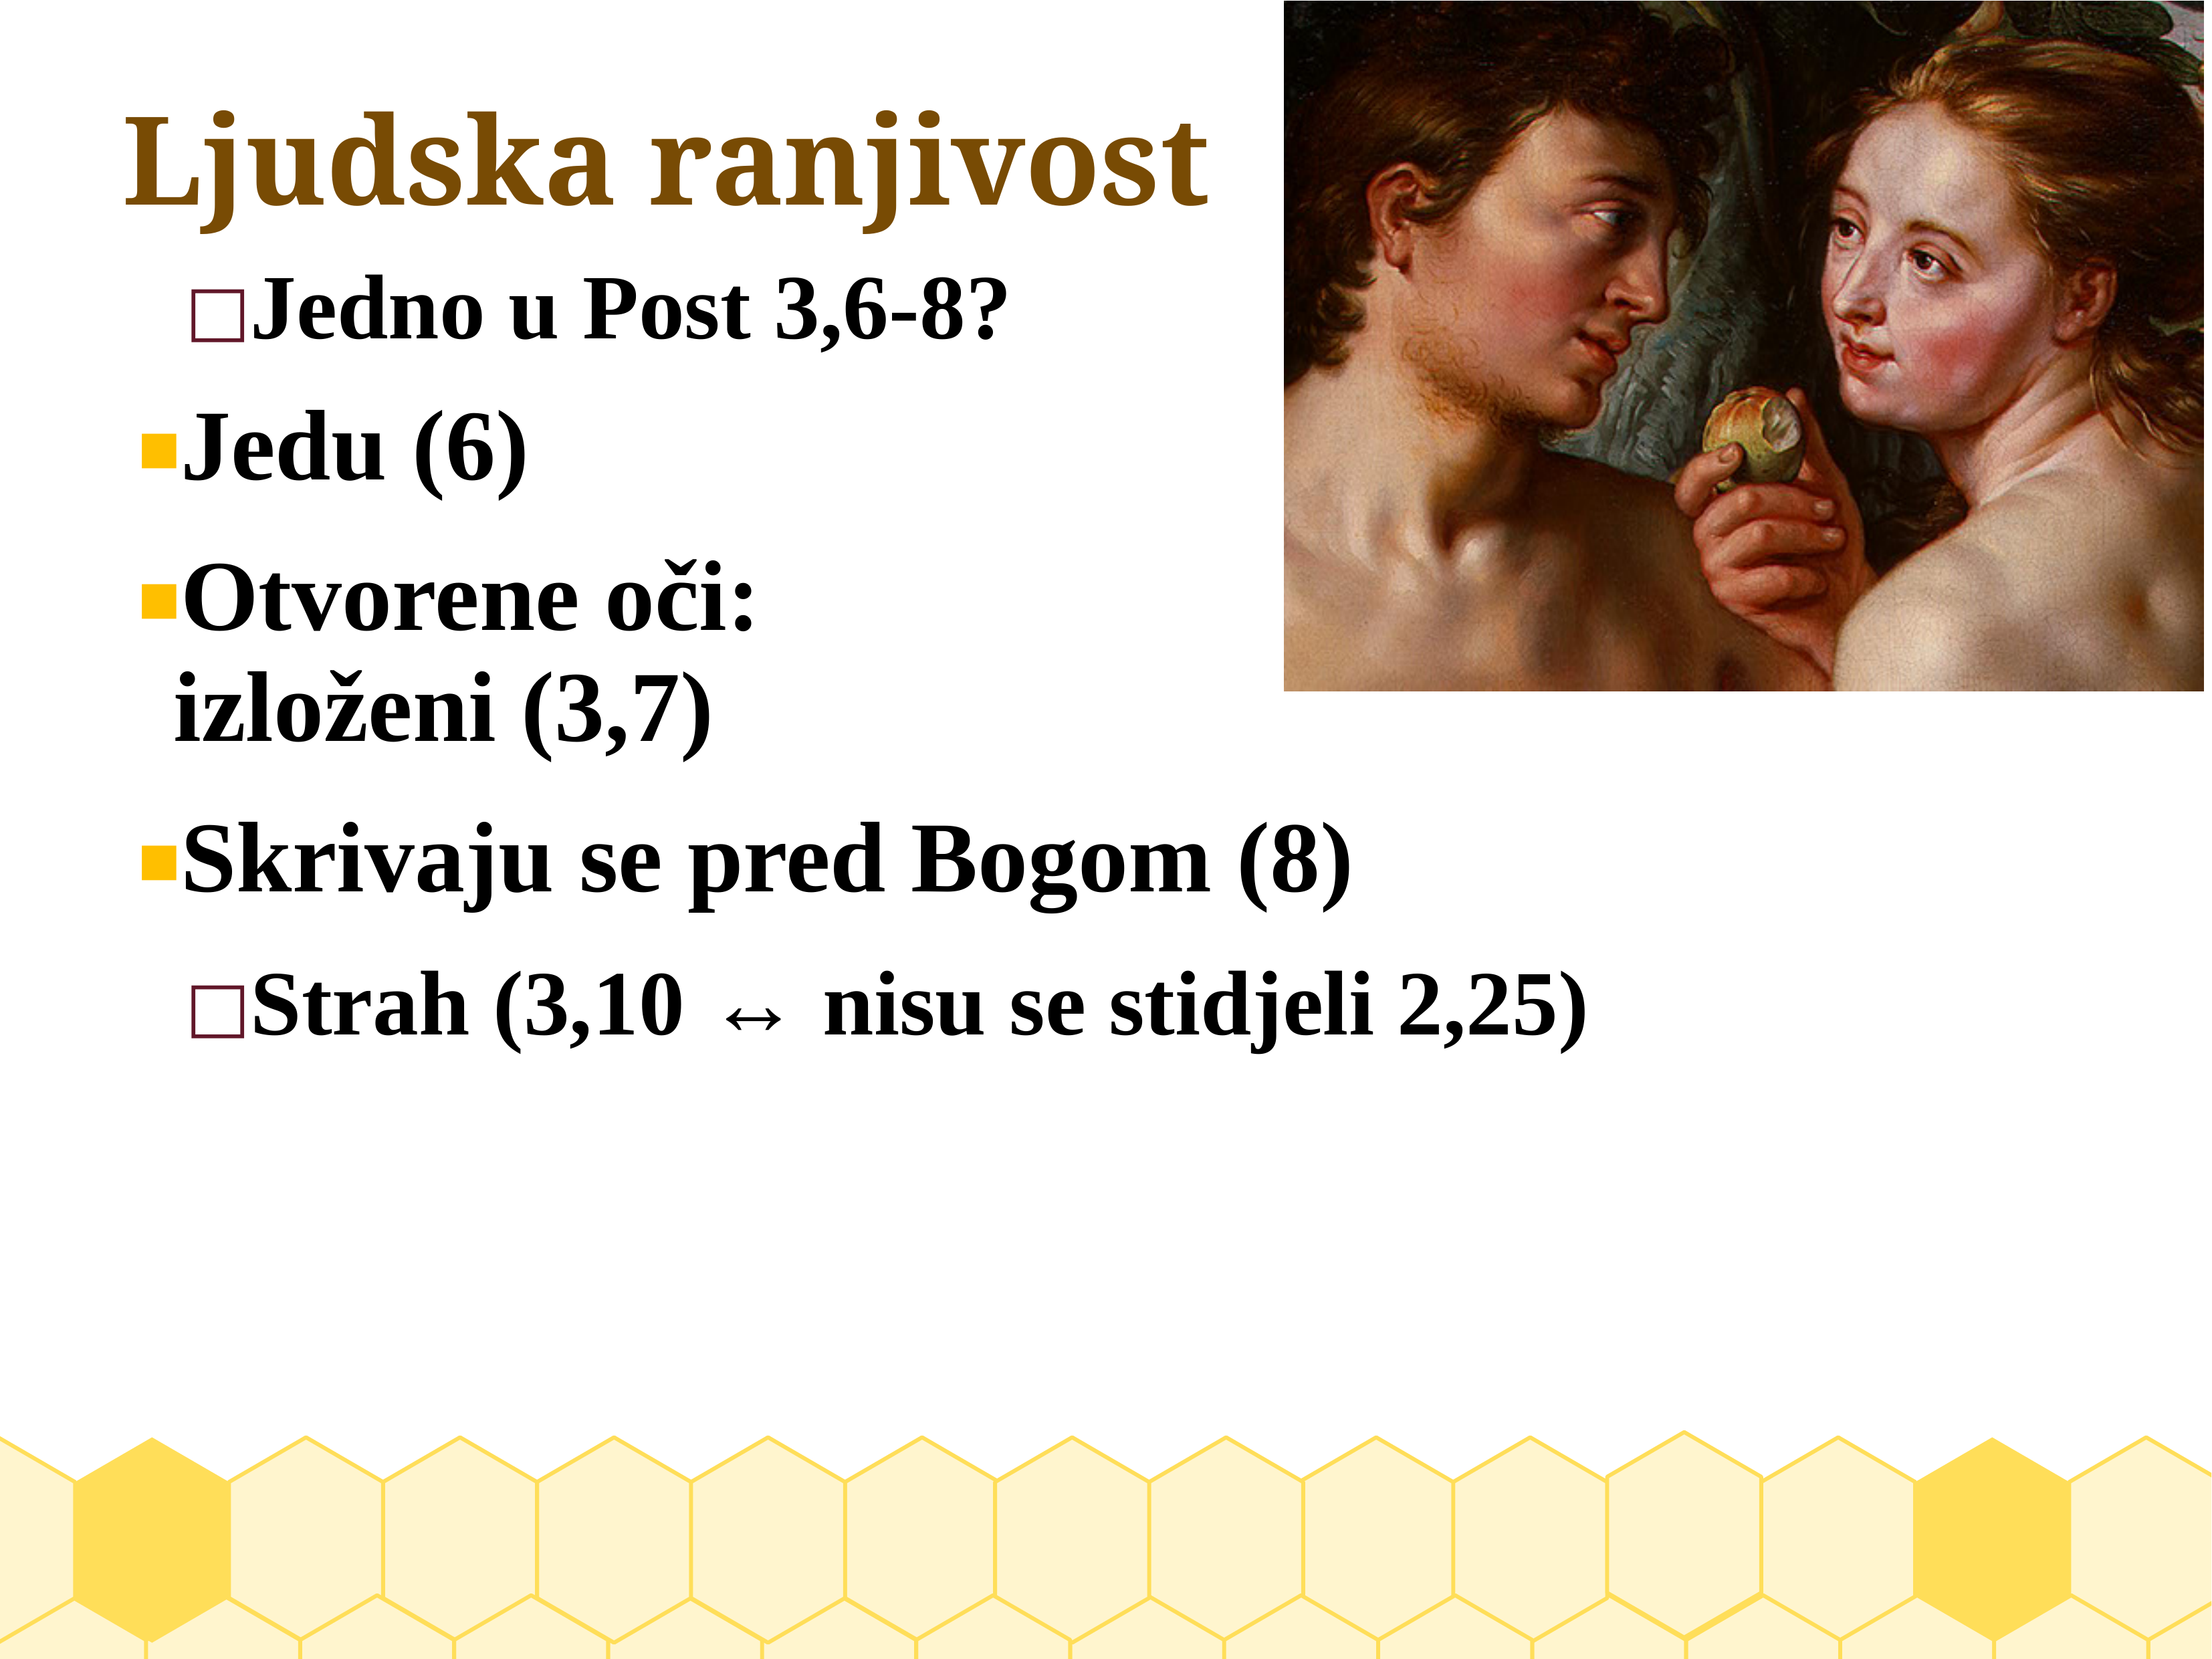

# Ljudska ranjivost
Jedno u Post 3,6-8?
Jedu (6)
Otvorene oči:
izloženi (3,7)
Skrivaju se pred Bogom (8)
Strah (3,10 ↔ nisu se stidjeli 2,25)